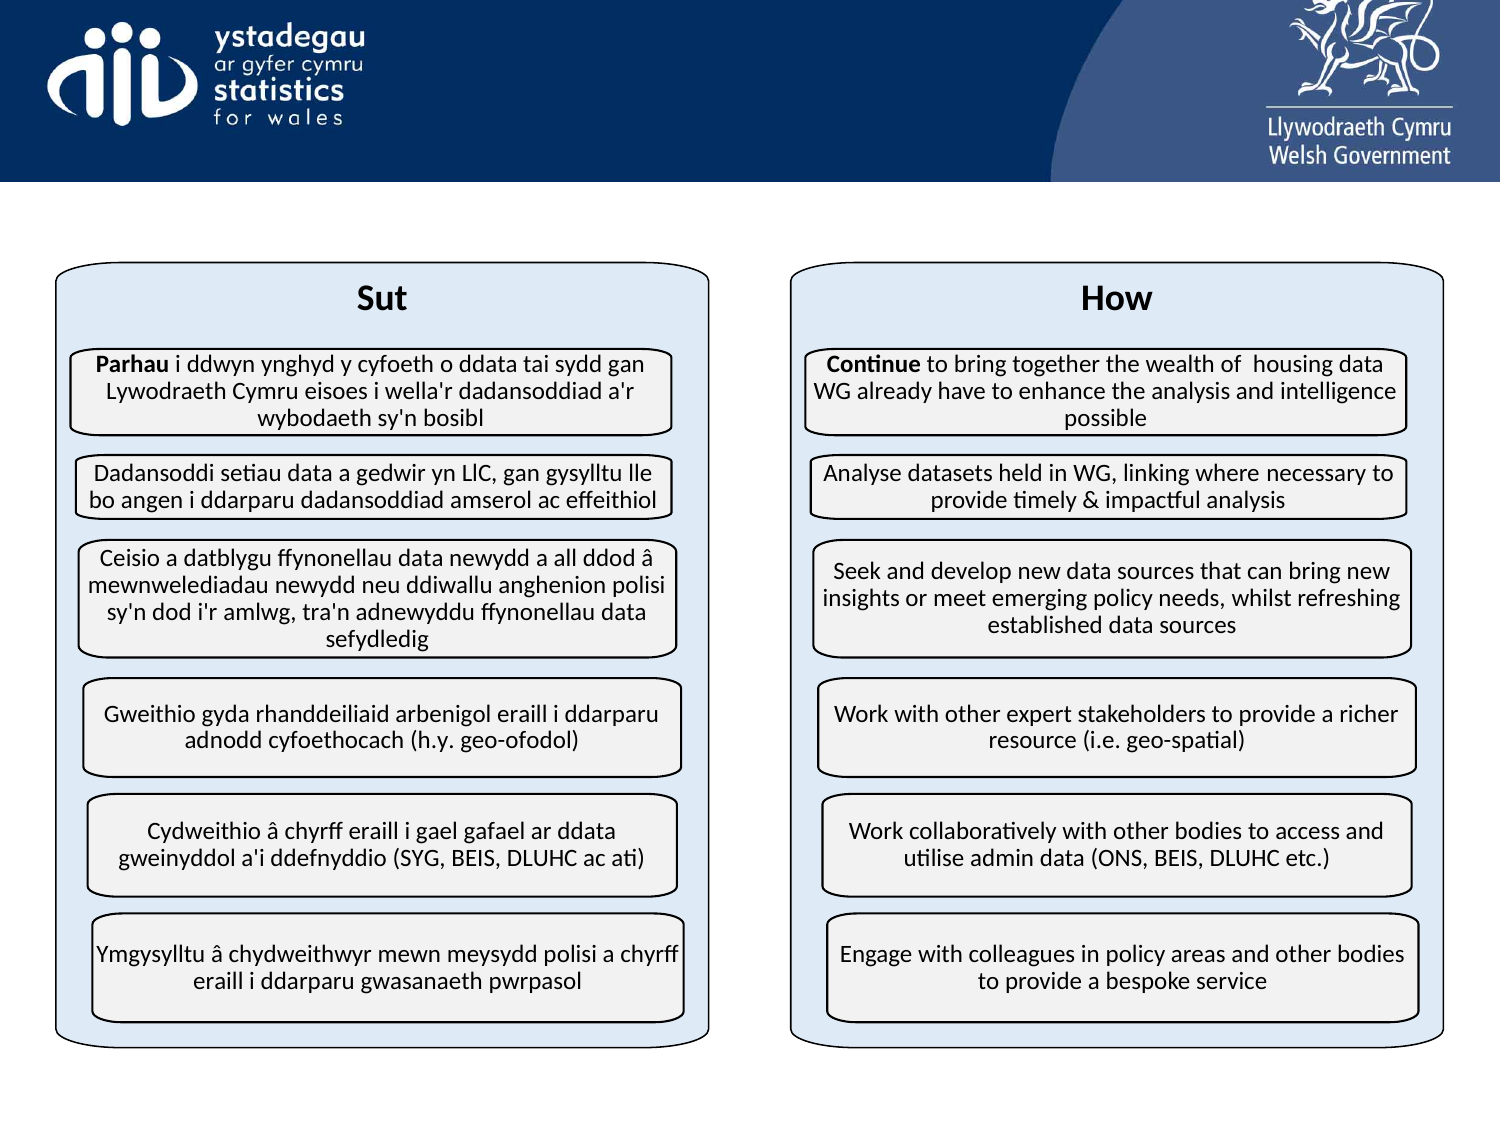

Sut
How
Parhau i ddwyn ynghyd y cyfoeth o ddata tai sydd gan Lywodraeth Cymru eisoes i wella'r dadansoddiad a'r wybodaeth sy'n bosibl
Continue to bring together the wealth of housing data WG already have to enhance the analysis and intelligence possible
Dadansoddi setiau data a gedwir yn LlC, gan gysylltu lle bo angen i ddarparu dadansoddiad amserol ac effeithiol
Analyse datasets held in WG, linking where necessary to provide timely & impactful analysis
Ceisio a datblygu ffynonellau data newydd a all ddod â mewnwelediadau newydd neu ddiwallu anghenion polisi sy'n dod i'r amlwg, tra'n adnewyddu ffynonellau data sefydledig
Seek and develop new data sources that can bring new insights or meet emerging policy needs, whilst refreshing established data sources
Gweithio gyda rhanddeiliaid arbenigol eraill i ddarparu adnodd cyfoethocach (h.y. geo-ofodol)
Work with other expert stakeholders to provide a richer resource (i.e. geo-spatial)
Cydweithio â chyrff eraill i gael gafael ar ddata gweinyddol a'i ddefnyddio (SYG, BEIS, DLUHC ac ati)
Work collaboratively with other bodies to access and utilise admin data (ONS, BEIS, DLUHC etc.)
Ymgysylltu â chydweithwyr mewn meysydd polisi a chyrff eraill i ddarparu gwasanaeth pwrpasol
Engage with colleagues in policy areas and other bodies to provide a bespoke service